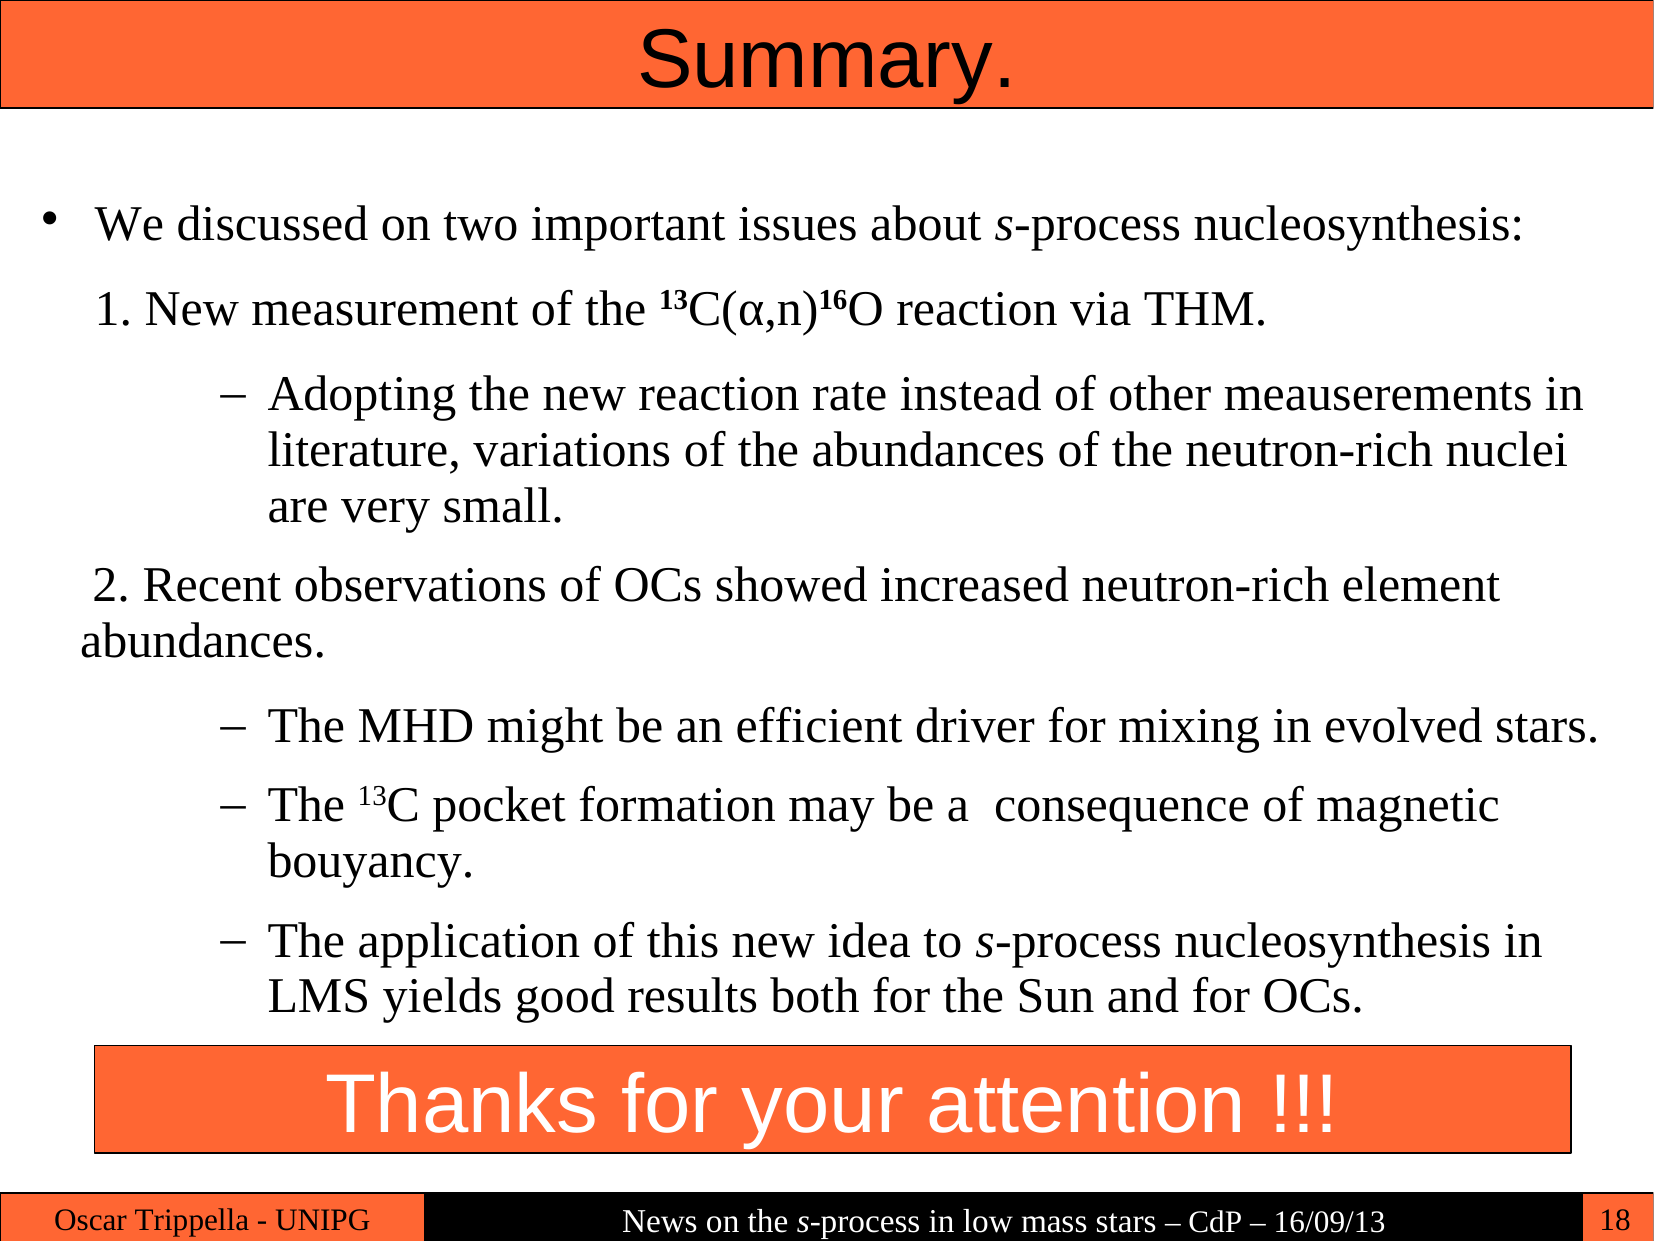

Summary.
# We discussed on two important issues about s-process nucleosynthesis:
1. New measurement of the 13C(α,n)16O reaction via THM.
Adopting the new reaction rate instead of other meauserements in literature, variations of the abundances of the neutron-rich nuclei are very small.
 2. Recent observations of OCs showed increased neutron-rich element abundances.
The MHD might be an efficient driver for mixing in evolved stars.
The 13C pocket formation may be a consequence of magnetic bouyancy.
The application of this new idea to s-process nucleosynthesis in LMS yields good results both for the Sun and for OCs.
Thanks for your attention !!!
Oscar Trippella - UNIPG
News on the s-process in low mass stars – CdP – 16/09/13
18